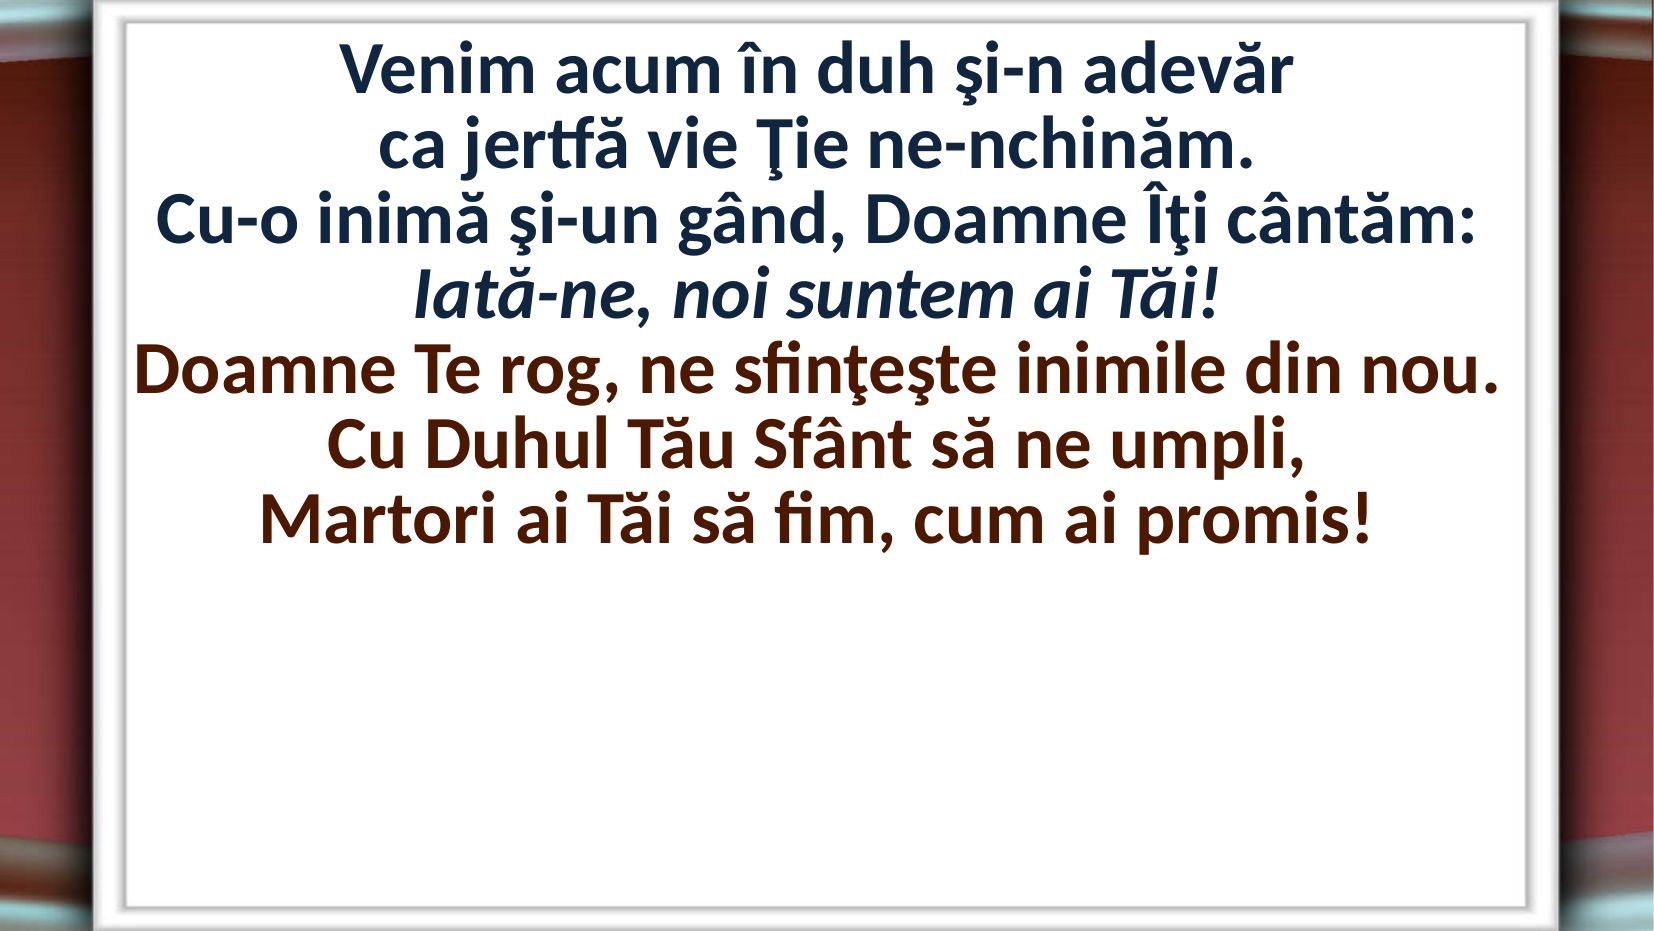

Venim acum în duh şi-n adevăr
ca jertfă vie Ţie ne-nchinăm.
Cu-o inimă şi-un gând, Doamne Îţi cântăm:
Iată-ne, noi suntem ai Tăi!
Doamne Te rog, ne sfinţeşte inimile din nou.
Cu Duhul Tău Sfânt să ne umpli,
Martori ai Tăi să fim, cum ai promis!